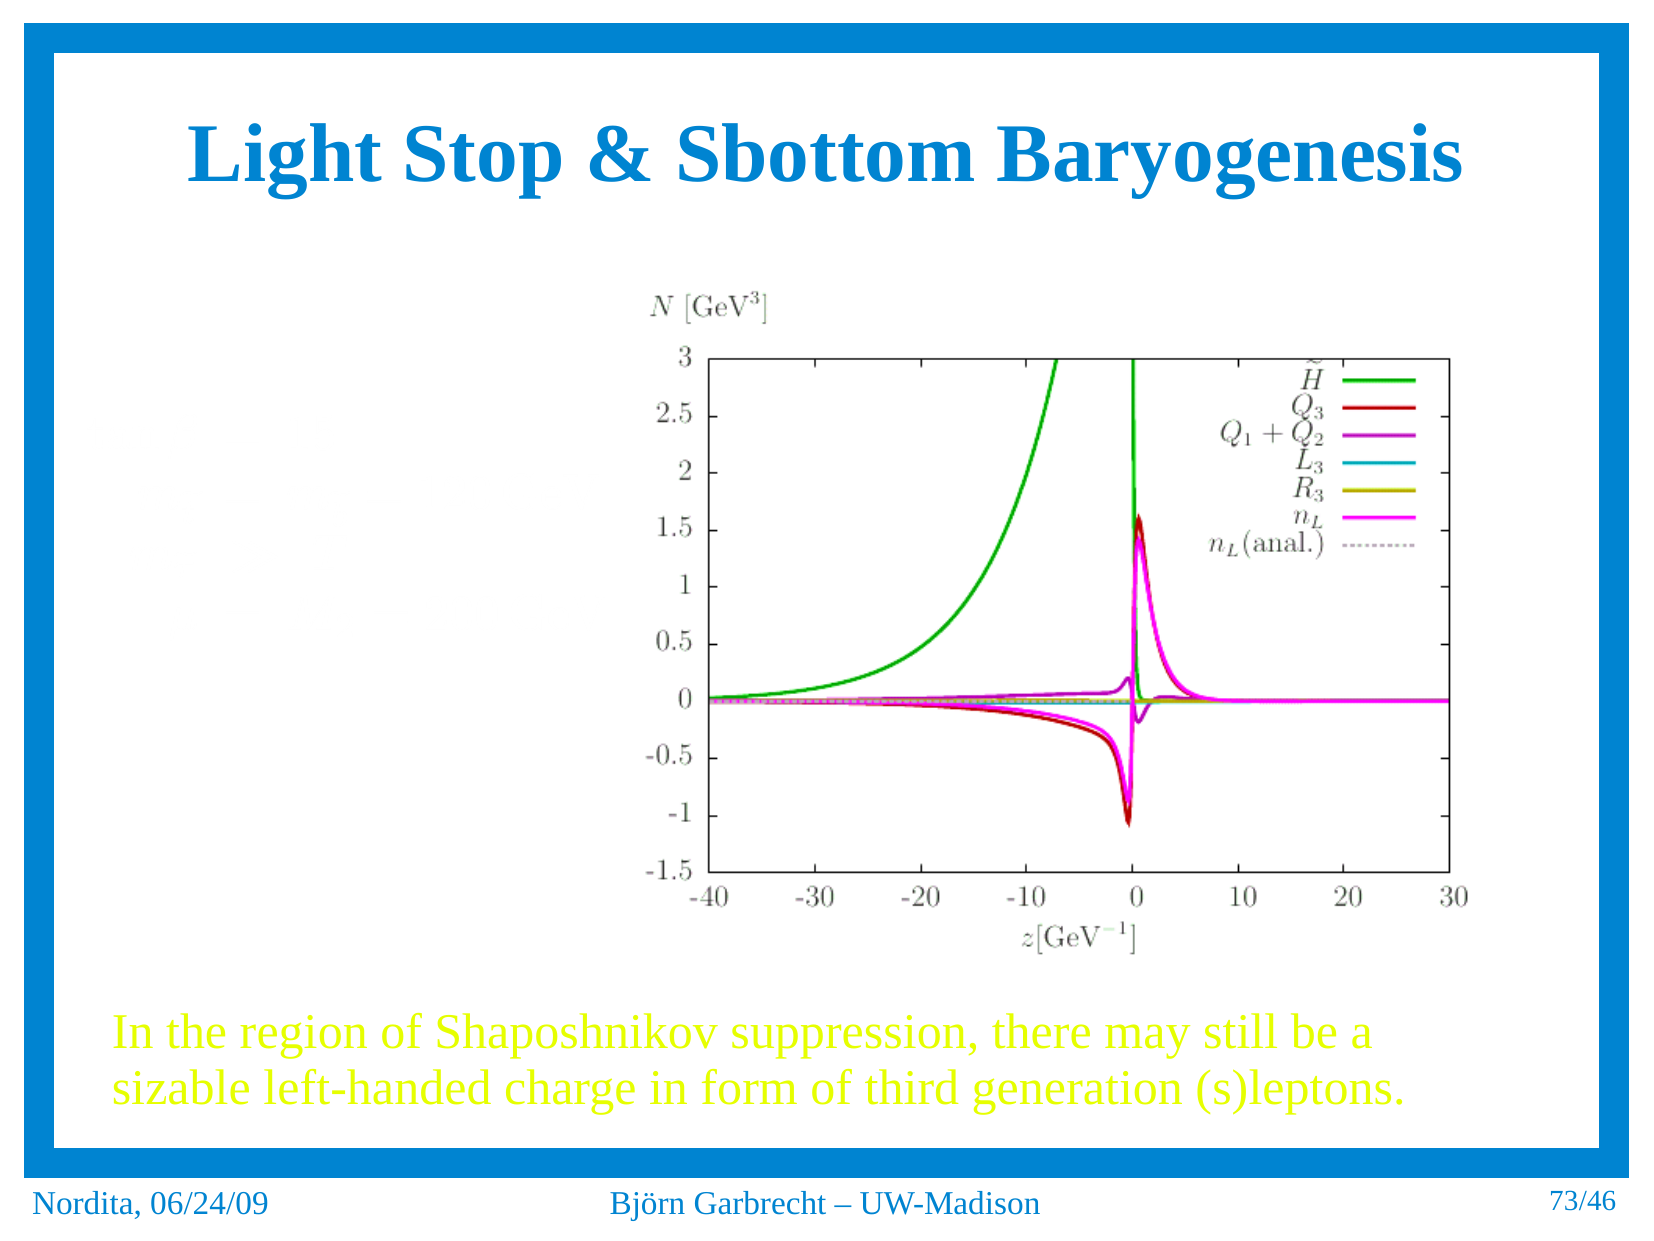

# Light Stop & Sbottom Baryogenesis
In the region of Shaposhnikov suppression, there may still be a sizable left-handed charge in form of third generation (s)leptons.
Björn Garbrecht – UW-Madison
73